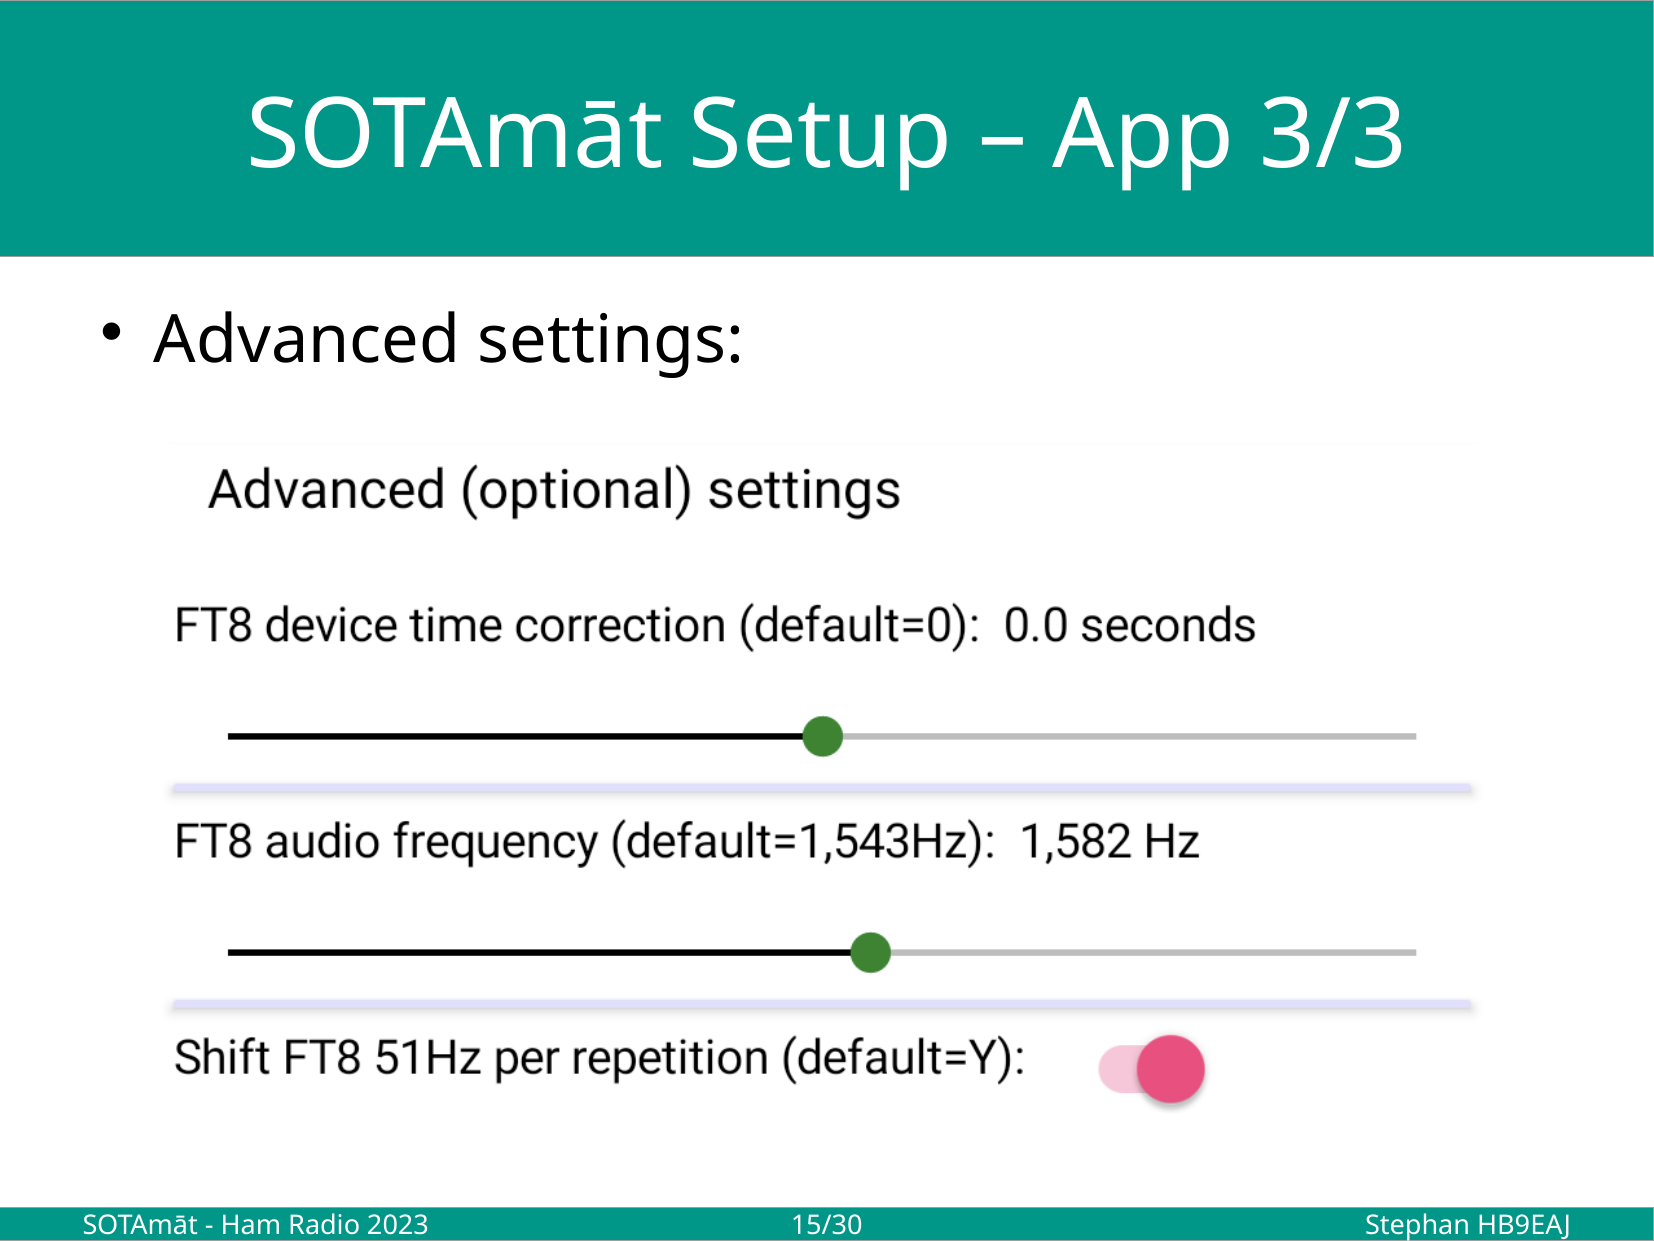

# SOTAmāt Setup – App 3/3
Advanced settings:
Portable 7-Band EFHW-Antenne